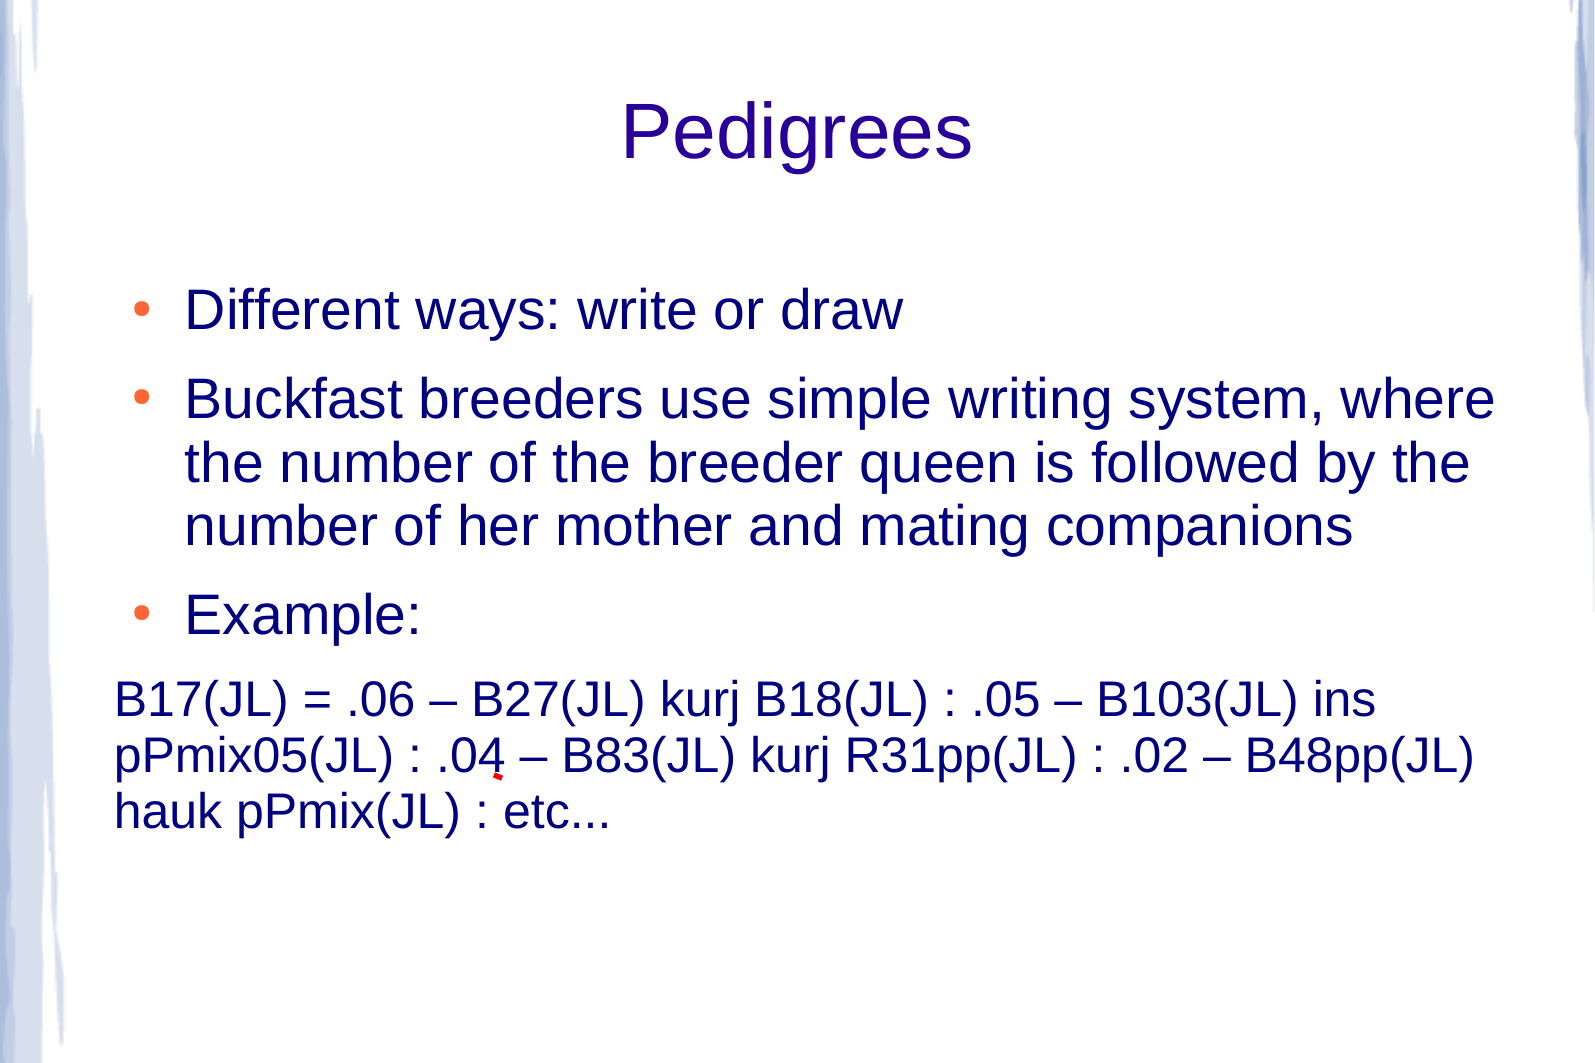

# Pedigrees
Different ways: write or draw
Buckfast breeders use simple writing system, where the number of the breeder queen is followed by the number of her mother and mating companions
Example:
B17(JL) = .06 – B27(JL) kurj B18(JL) : .05 – B103(JL) ins pPmix05(JL) : .04 – B83(JL) kurj R31pp(JL) : .02 – B48pp(JL) hauk pPmix(JL) : etc...